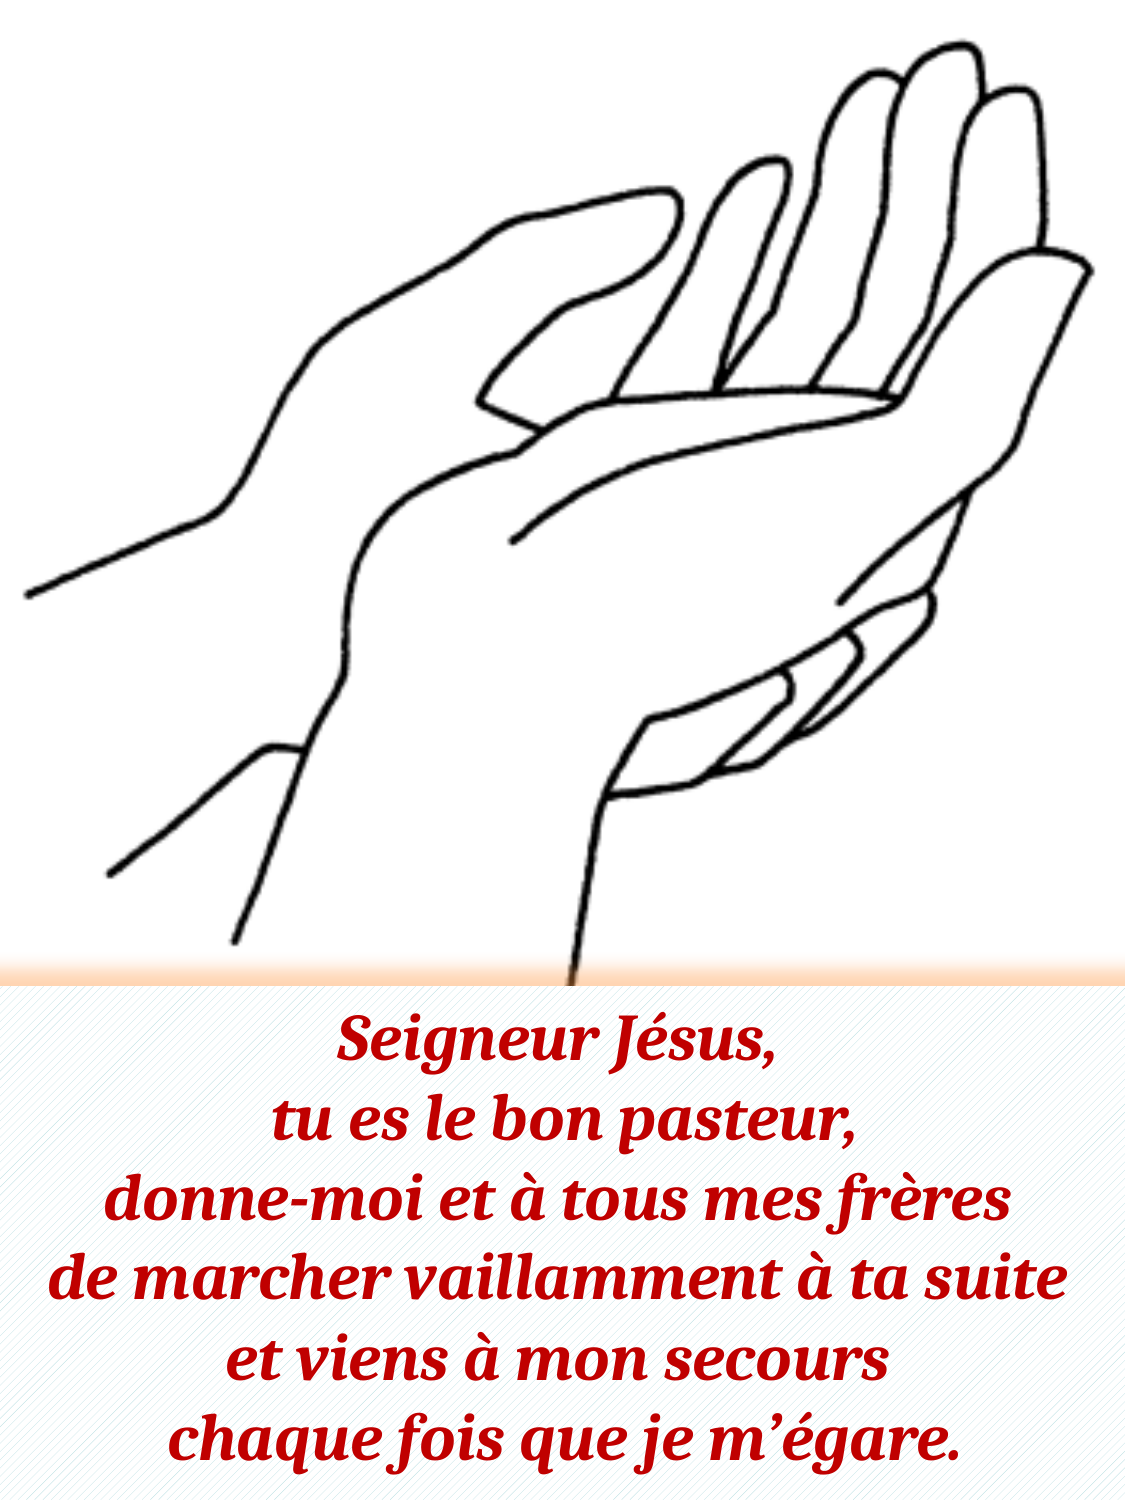

Seigneur Jésus,
tu es le bon pasteur,
donne-moi et à tous mes frères
de marcher vaillamment à ta suite
et viens à mon secours
chaque fois que je m’égare.